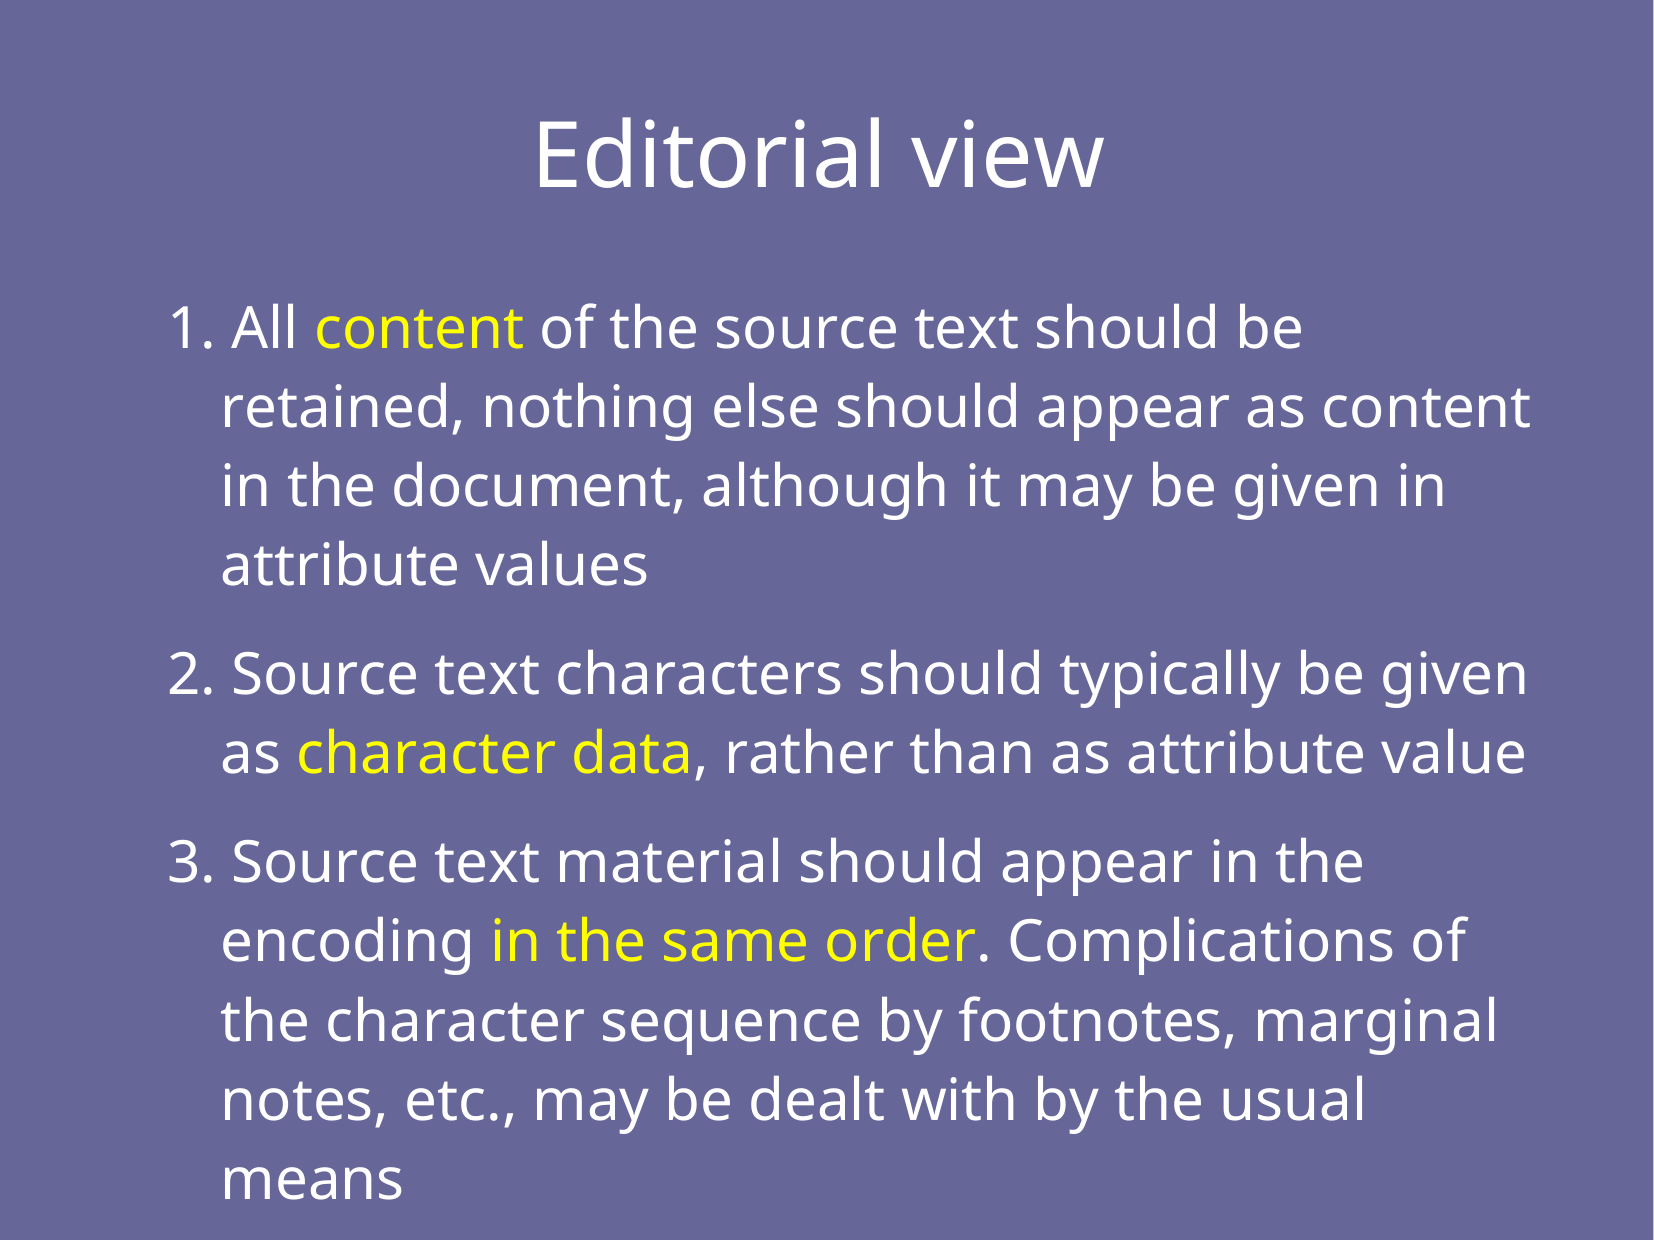

# Editorial view
1. All content of the source text should be retained, nothing else should appear as content in the document, although it may be given in attribute values
2. Source text characters should typically be given as character data, rather than as attribute value
3. Source text material should appear in the encoding in the same order. Complications of the character sequence by footnotes, marginal notes, etc., may be dealt with by the usual means